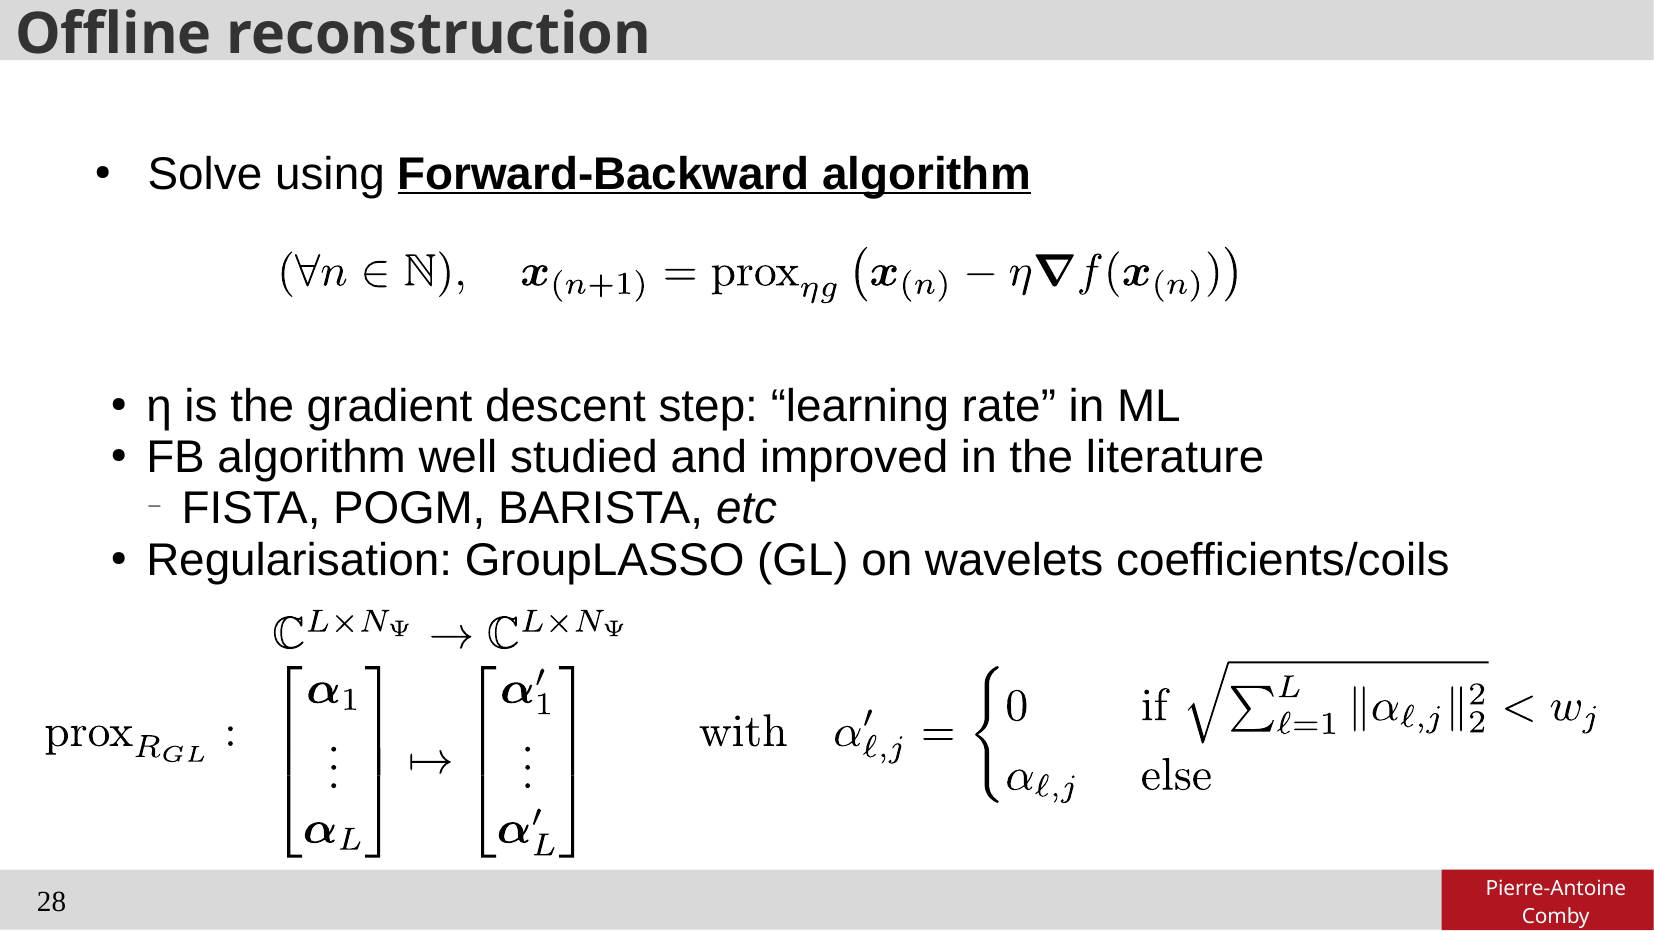

# Offline reconstruction
Solve using Forward-Backward algorithm
η is the gradient descent step: “learning rate” in ML
FB algorithm well studied and improved in the literature
FISTA, POGM, BARISTA, etc
Regularisation: GroupLASSO (GL) on wavelets coefficients/coils
28